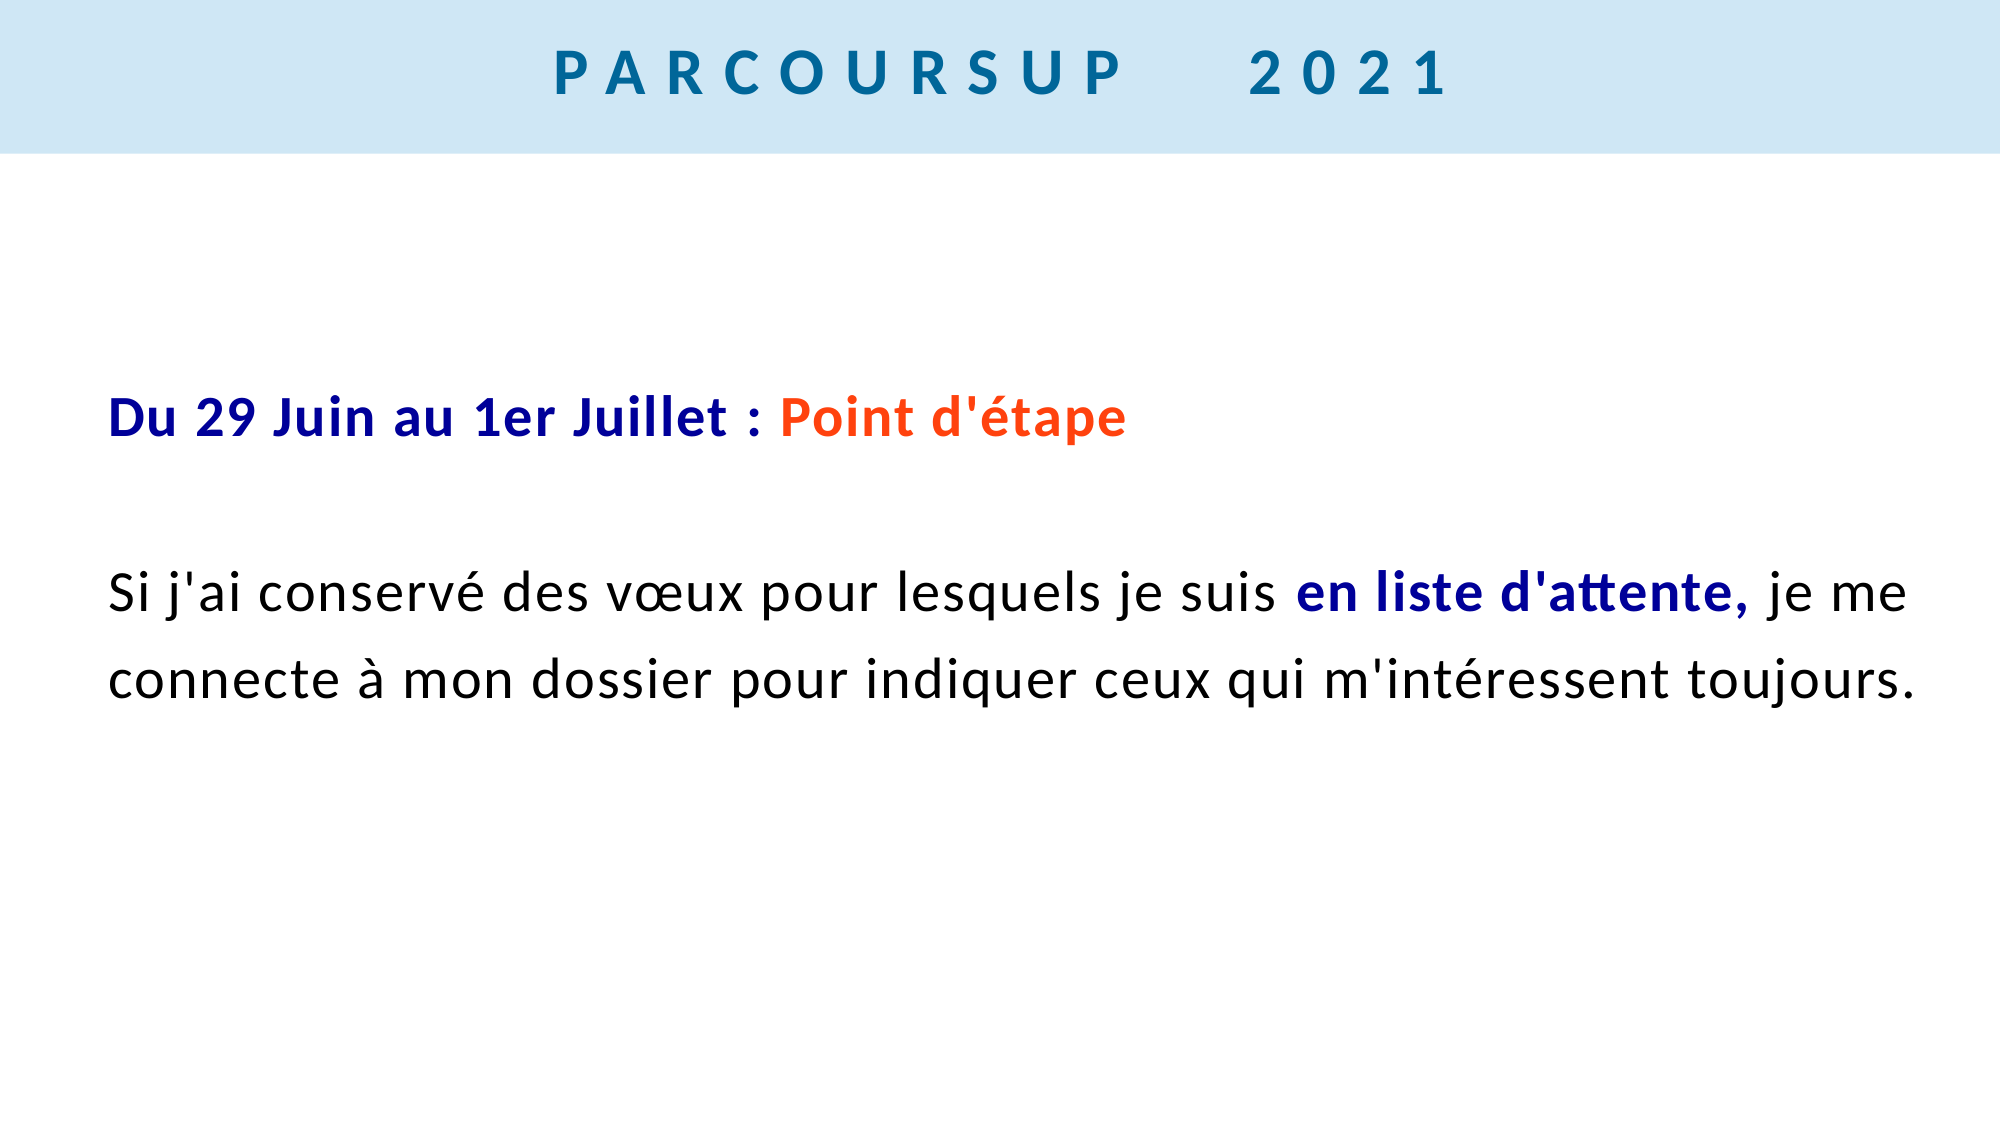

# PARCOURSUP 2021
Du 29 Juin au 1er Juillet : Point d'étape
Si j'ai conservé des vœux pour lesquels je suis en liste d'attente, je me connecte à mon dossier pour indiquer ceux qui m'intéressent toujours.